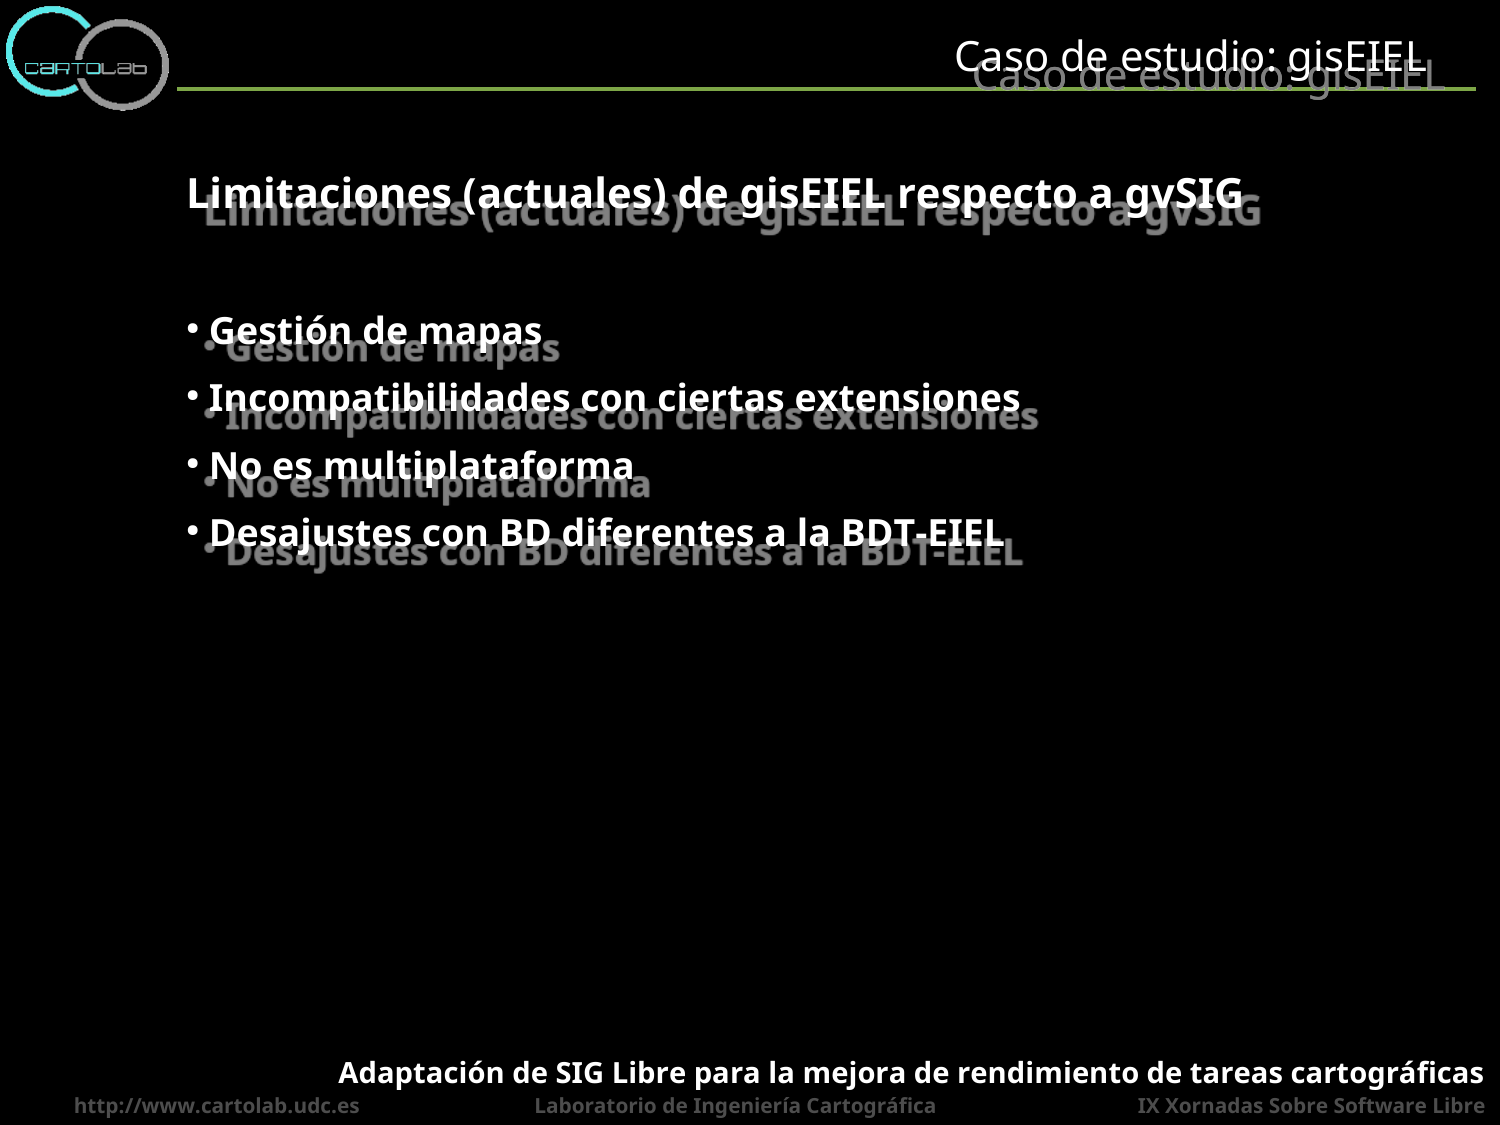

Caso de estudio: gisEIEL
Limitaciones (actuales) de gisEIEL respecto a gvSIG
 Gestión de mapas
 Incompatibilidades con ciertas extensiones
 No es multiplataforma
 Desajustes con BD diferentes a la BDT-EIEL